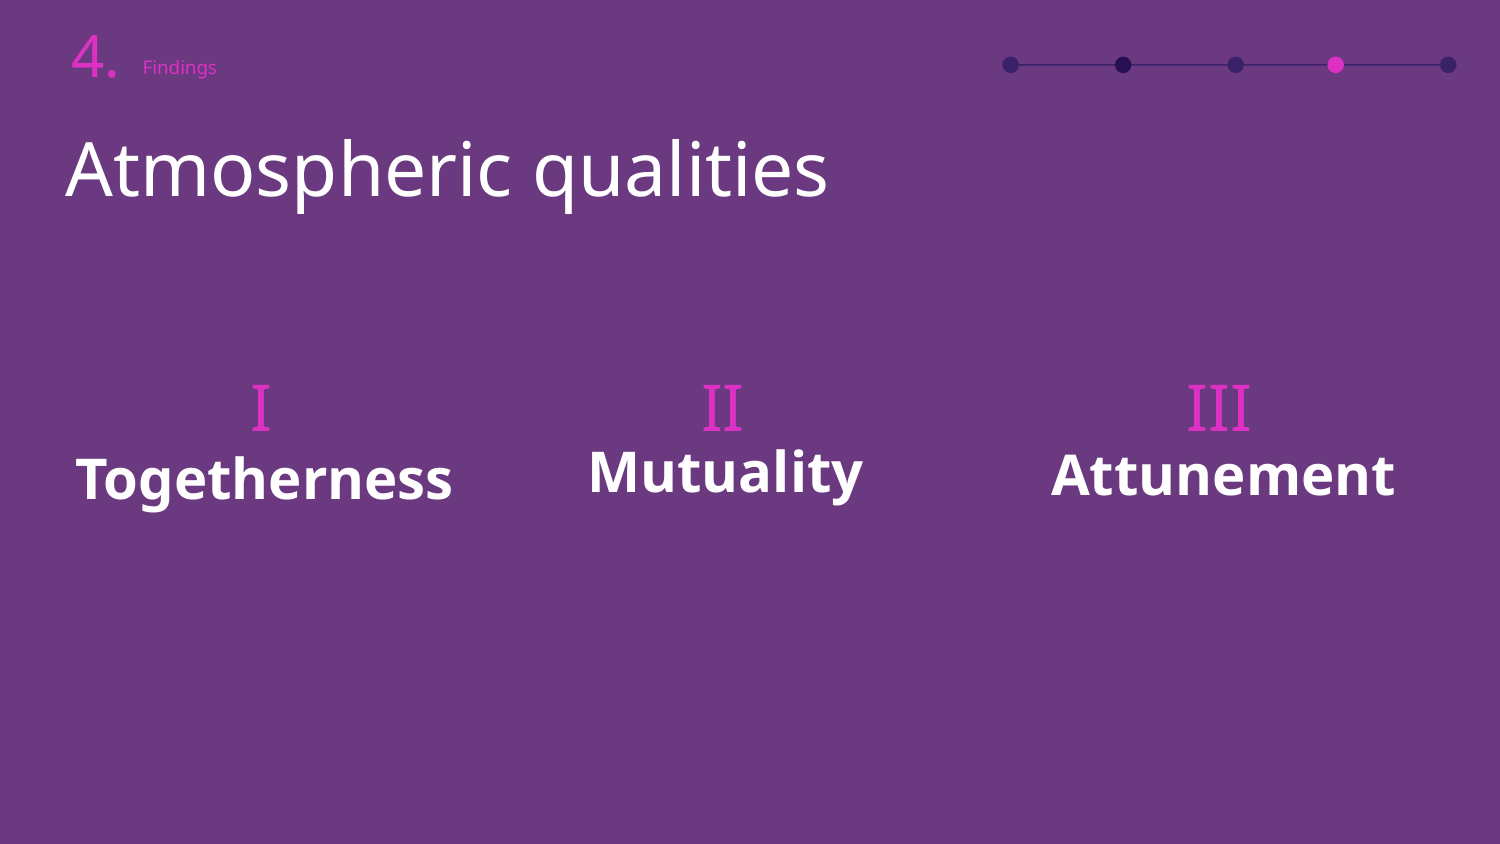

4.
Findings
Atmospheric qualities
I
II
III
Attunement
Mutuality
# Togetherness